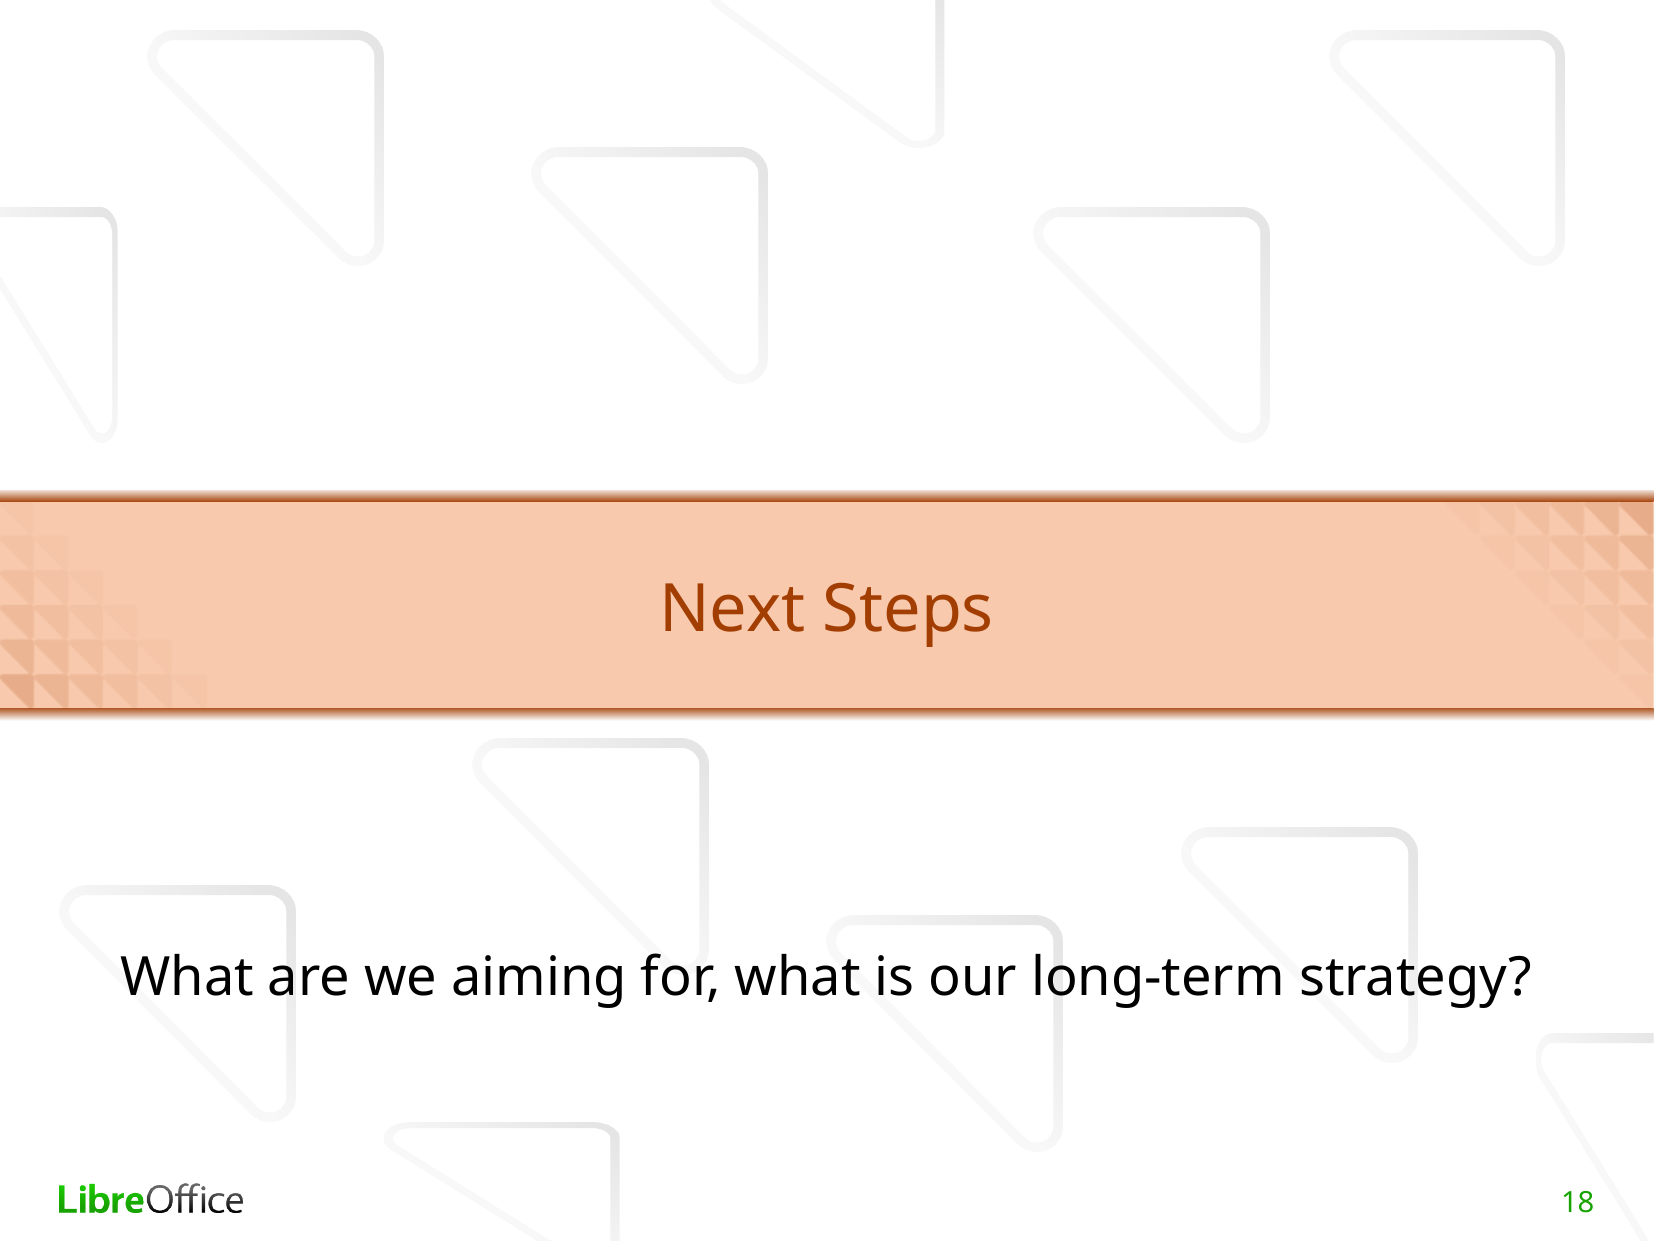

# Next Steps
What are we aiming for, what is our long-term strategy?
18